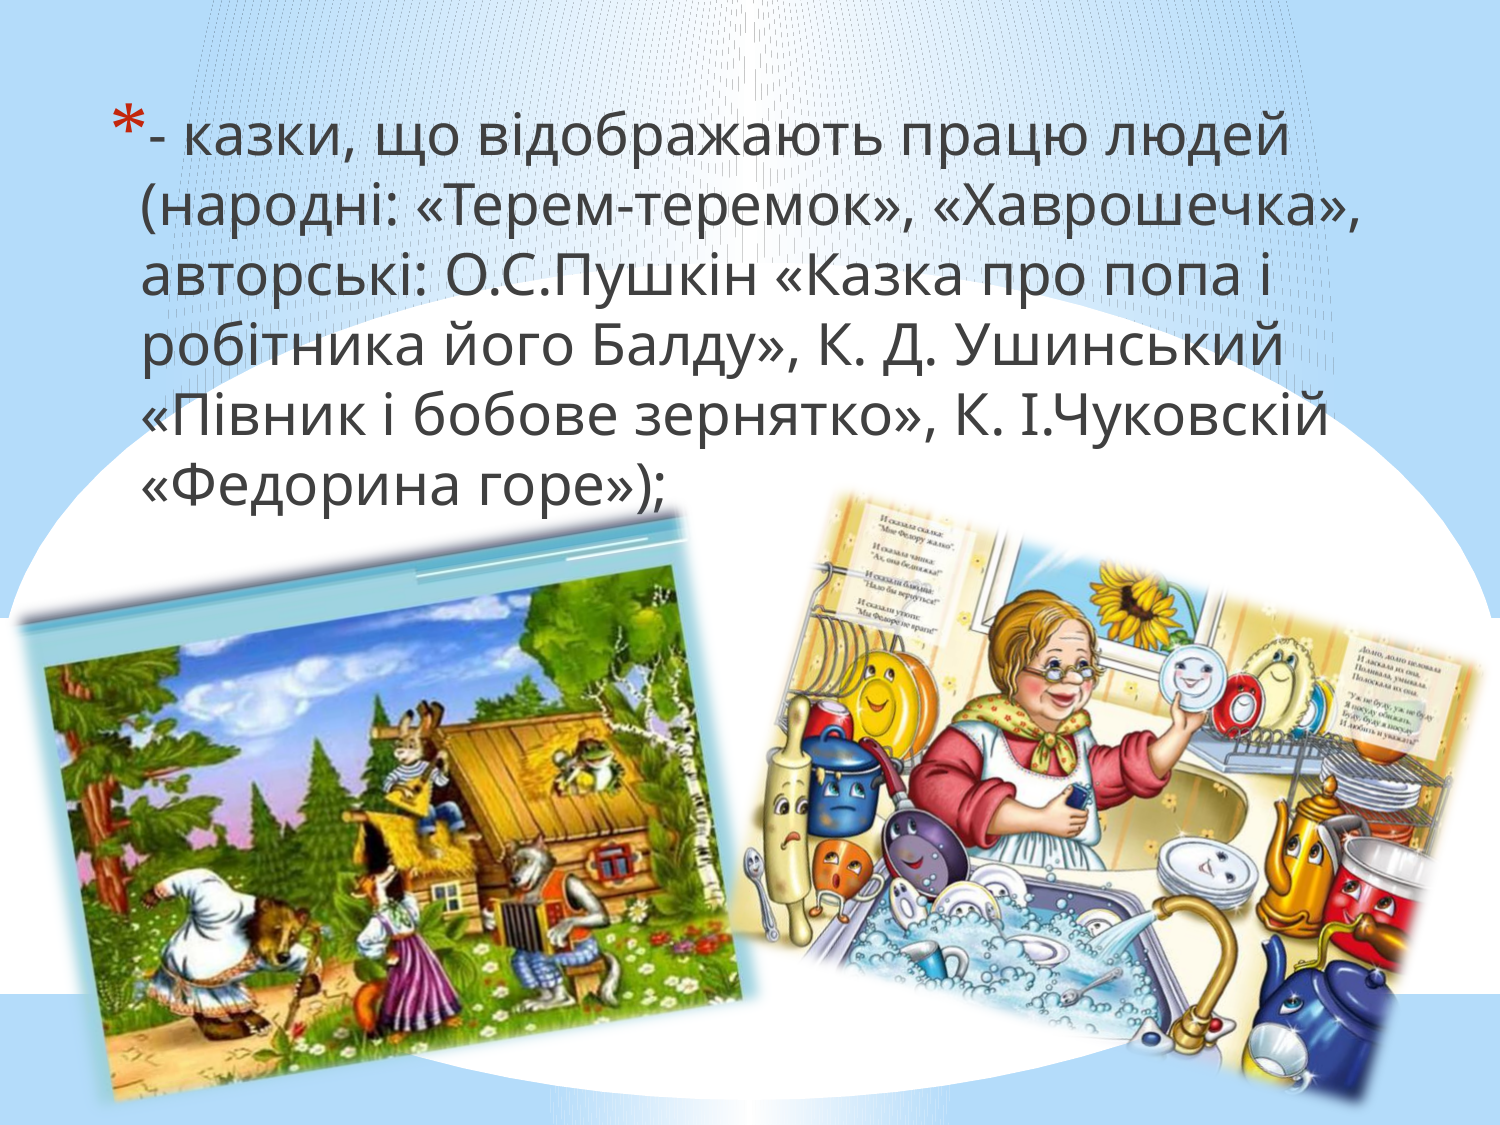

# - казки, що відображають працю людей (народні: «Терем-теремок», «Хаврошечка», авторські: О.С.Пушкін «Казка про попа і робітника його Балду», К. Д. Ушинський «Півник і бобове зернятко», К. І.Чуковскій «Федорина горе»);